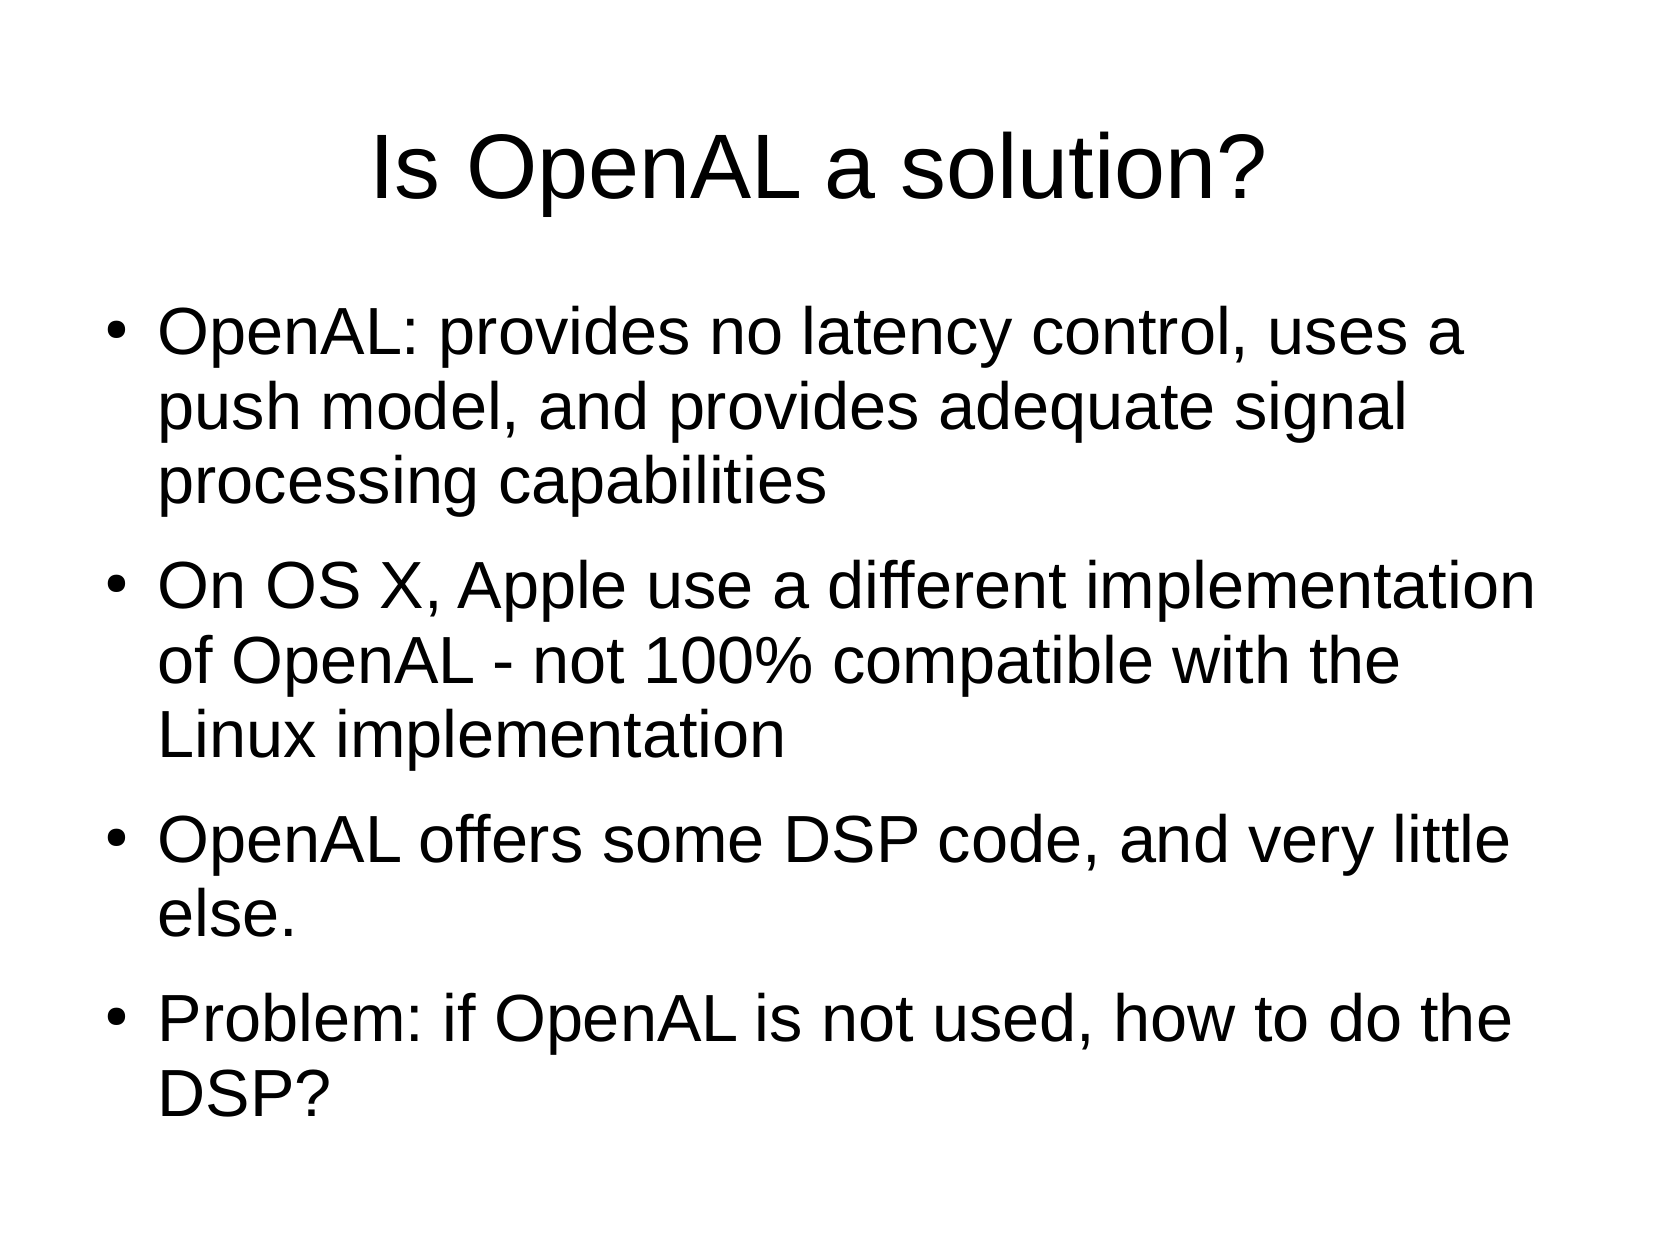

# Is OpenAL a solution?
OpenAL: provides no latency control, uses a push model, and provides adequate signal processing capabilities
On OS X, Apple use a different implementation of OpenAL - not 100% compatible with the Linux implementation
OpenAL offers some DSP code, and very little else.
Problem: if OpenAL is not used, how to do the DSP?